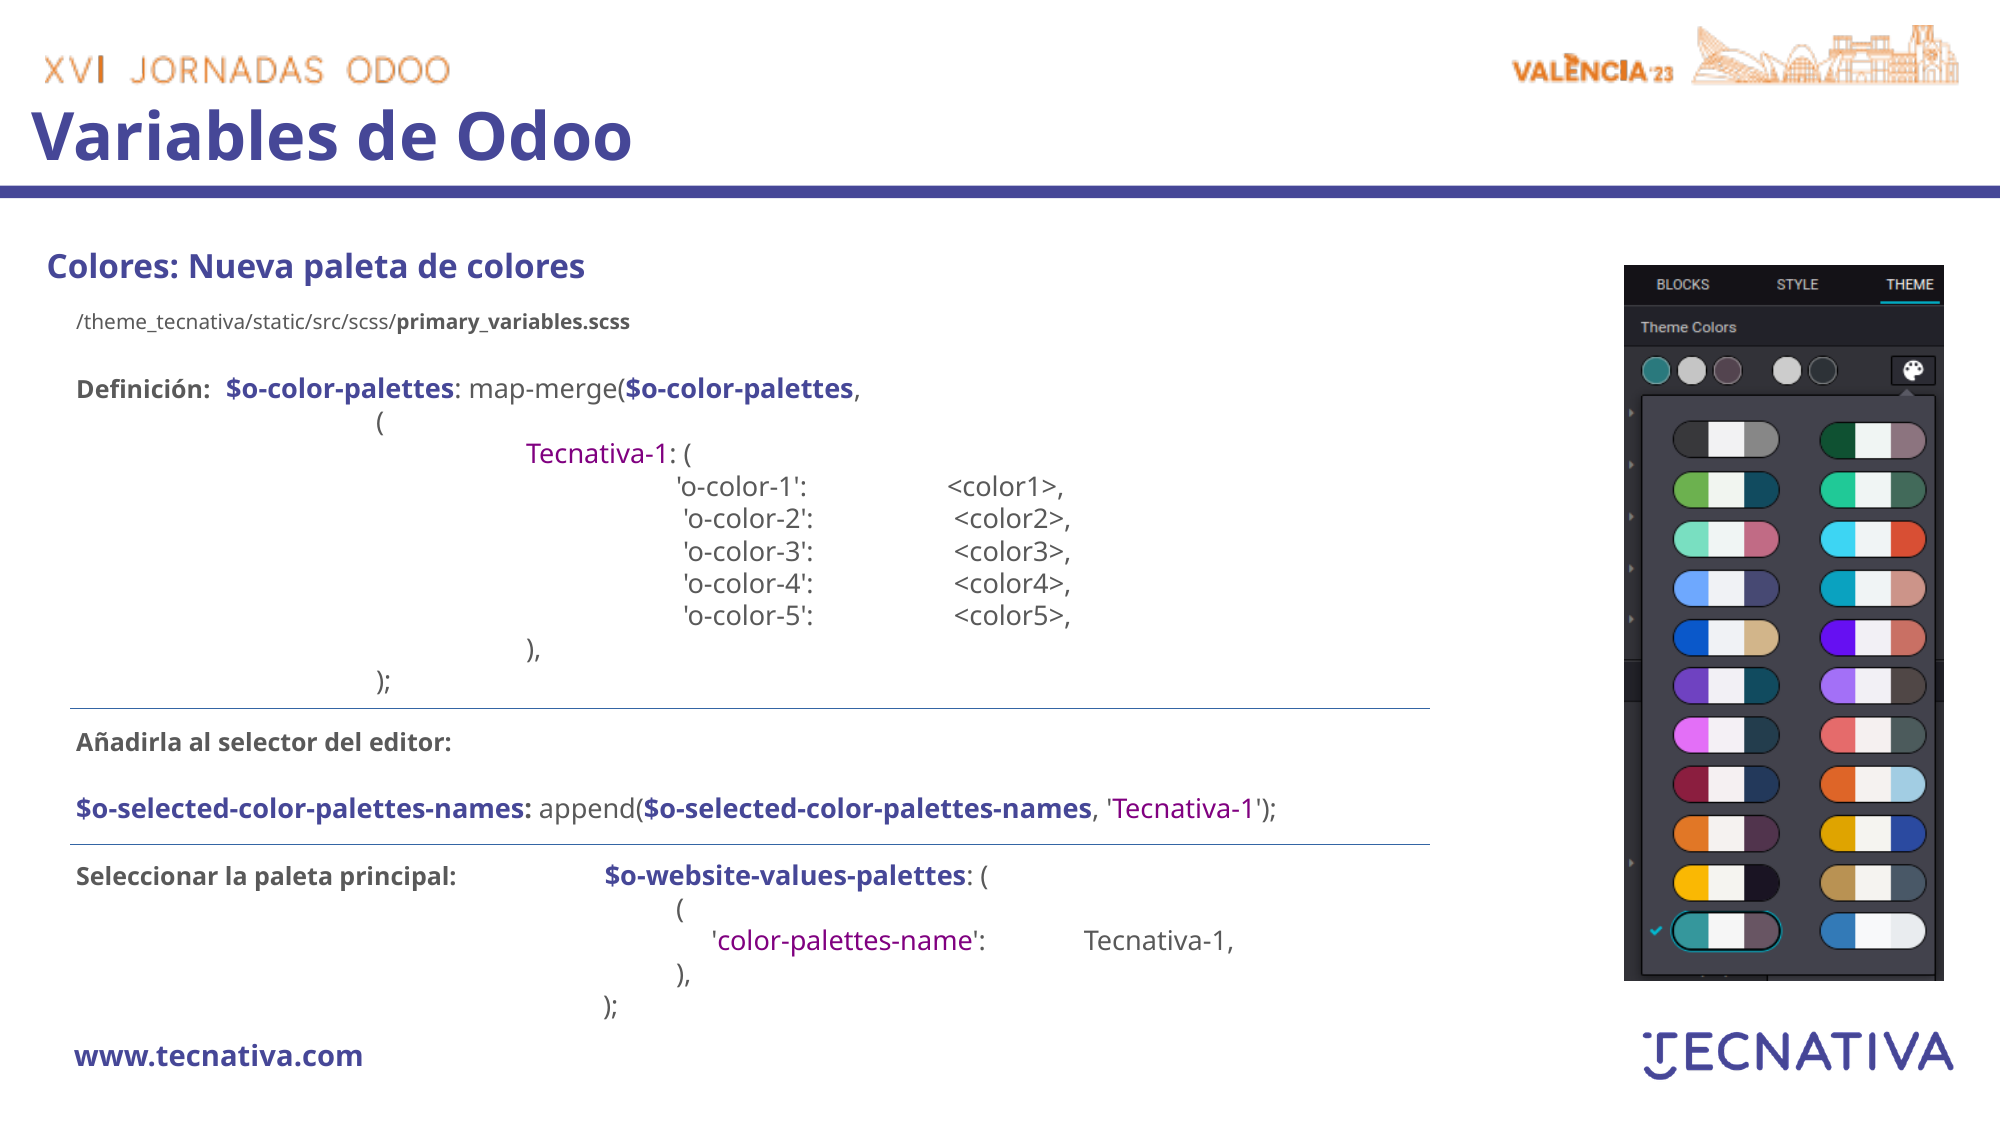

Variables de Odoo
Colores: Nueva paleta de colores
/theme_tecnativa/static/src/scss/primary_variables.scss
Definición:	$o-color-palettes: map-merge($o-color-palettes,
 		(
 			Tecnativa-1: (
 				'o-color-1': <color1>,
 				 'o-color-2': <color2>,
 				 'o-color-3': <color3>,
 				 'o-color-4': <color4>,
 				 'o-color-5': <color5>,
 			),
 		);
Añadirla al selector del editor:
$o-selected-color-palettes-names: append($o-selected-color-palettes-names, 'Tecnativa-1');
Seleccionar la paleta principal: 	 $o-website-values-palettes: (
 			 	(
 				 'color-palettes-name': Tecnativa-1,
 				),
			 );
www.tecnativa.com